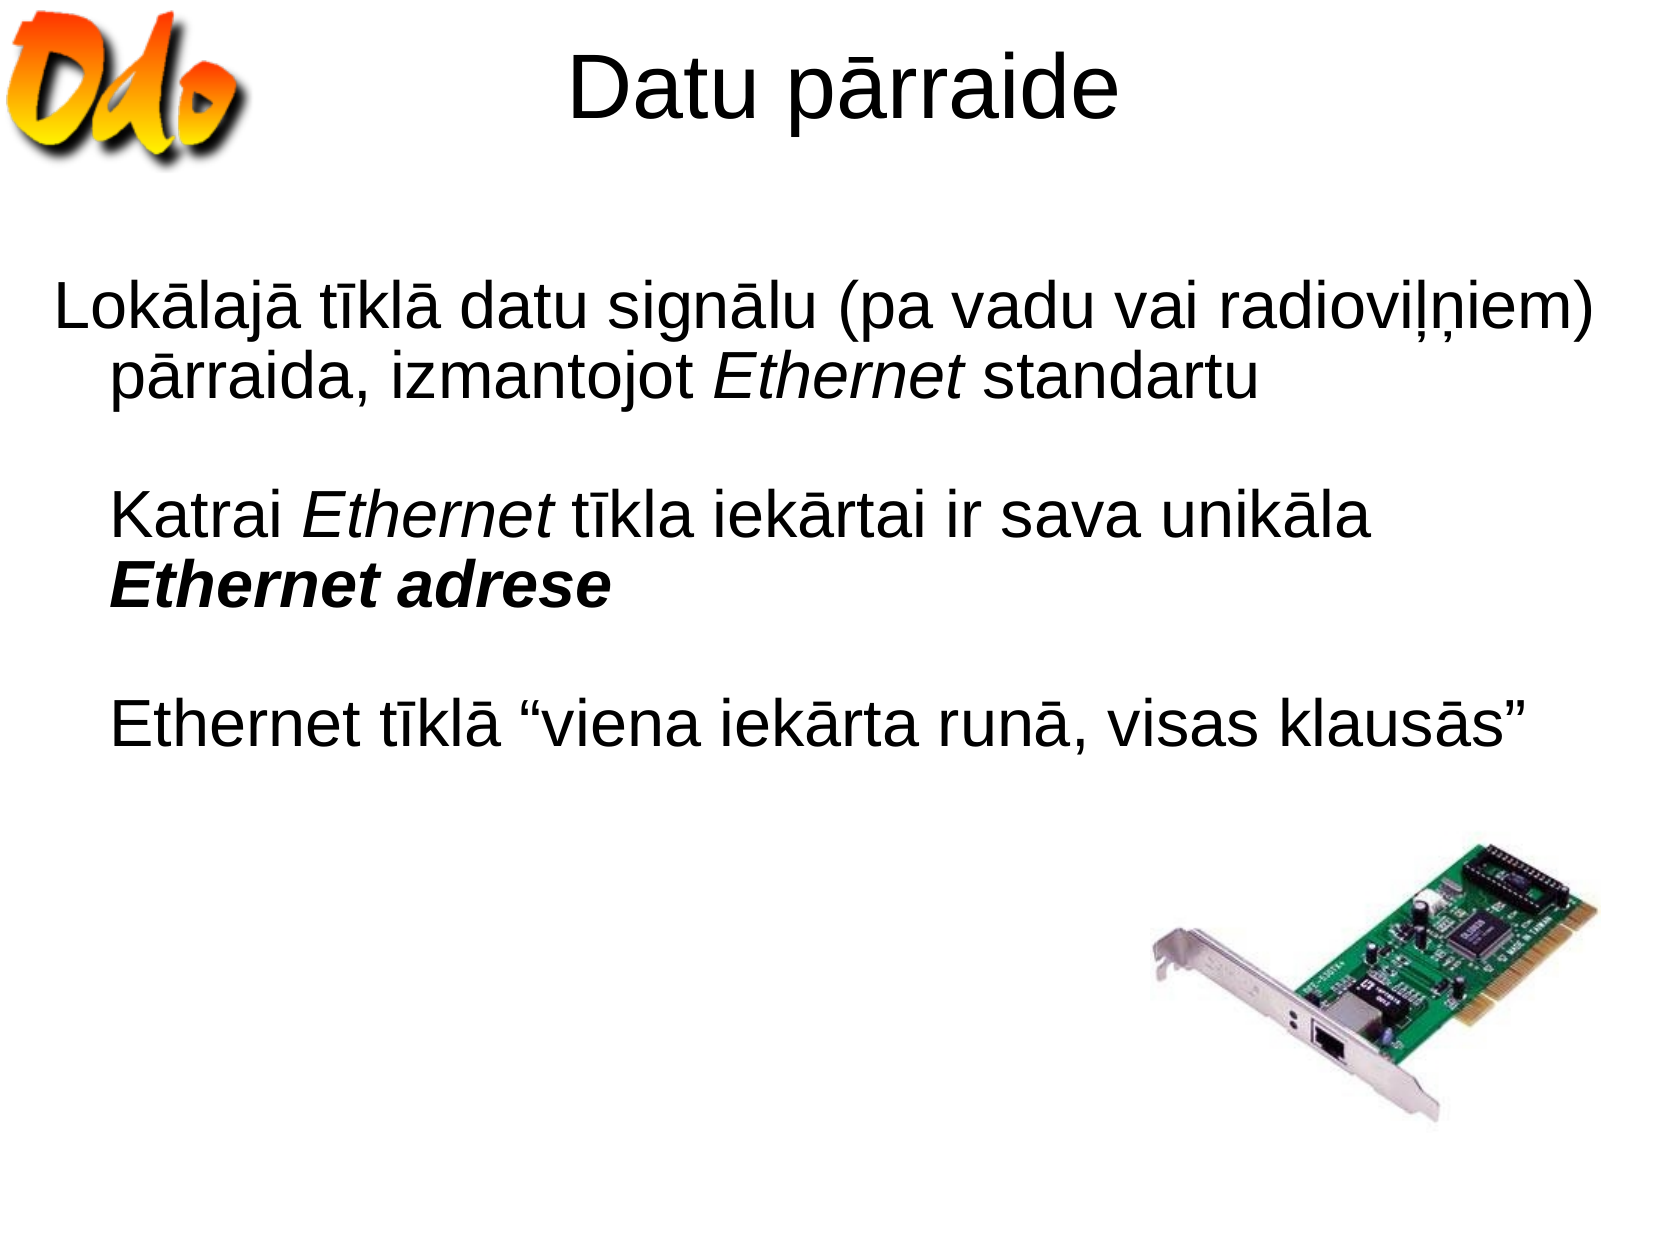

# Datu pārraide
Lokālajā tīklā datu signālu (pa vadu vai radioviļņiem) pārraida, izmantojot Ethernet standartu
	Katrai Ethernet tīkla iekārtai ir sava unikāla 		Ethernet adrese
	Ethernet tīklā “viena iekārta runā, visas klausās”